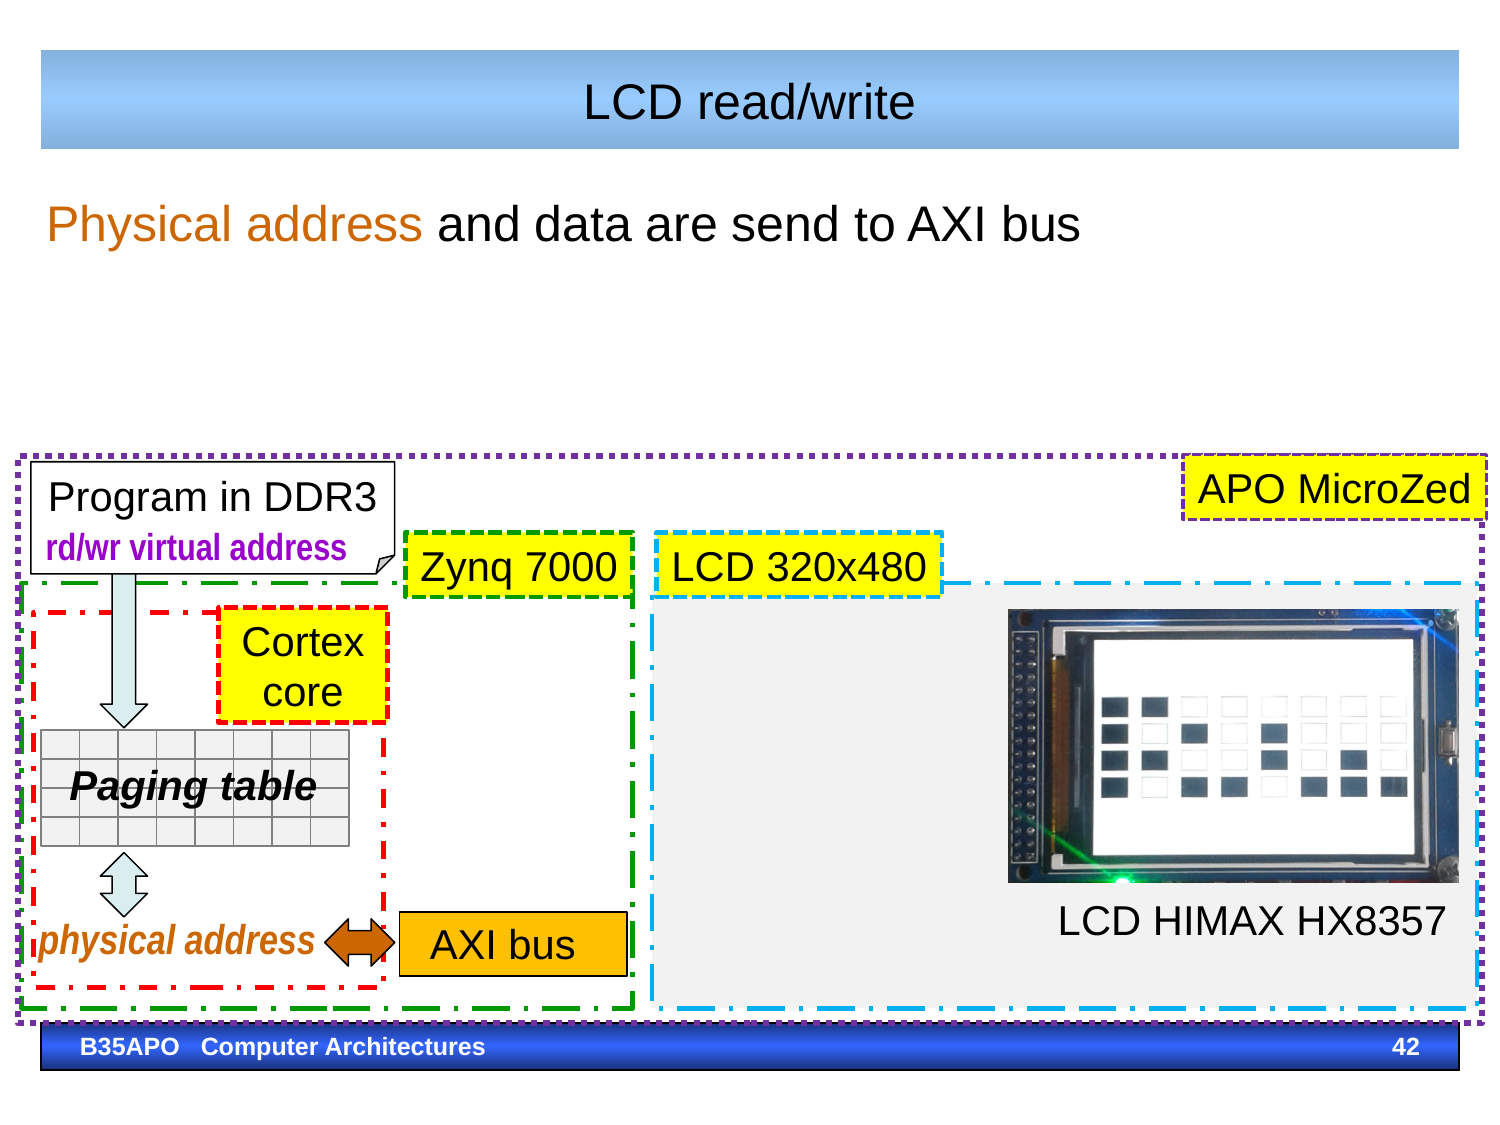

# LCD read/write
Physical address and data are send to AXI bus
APO MicroZed
Program in DDR3
rd/wr virtual address
Zynq 7000
LCD 320x480
Cortex
core
Paging table
LCD HIMAX HX8357
physical address
AXI bus
B35APO Computer Architectures